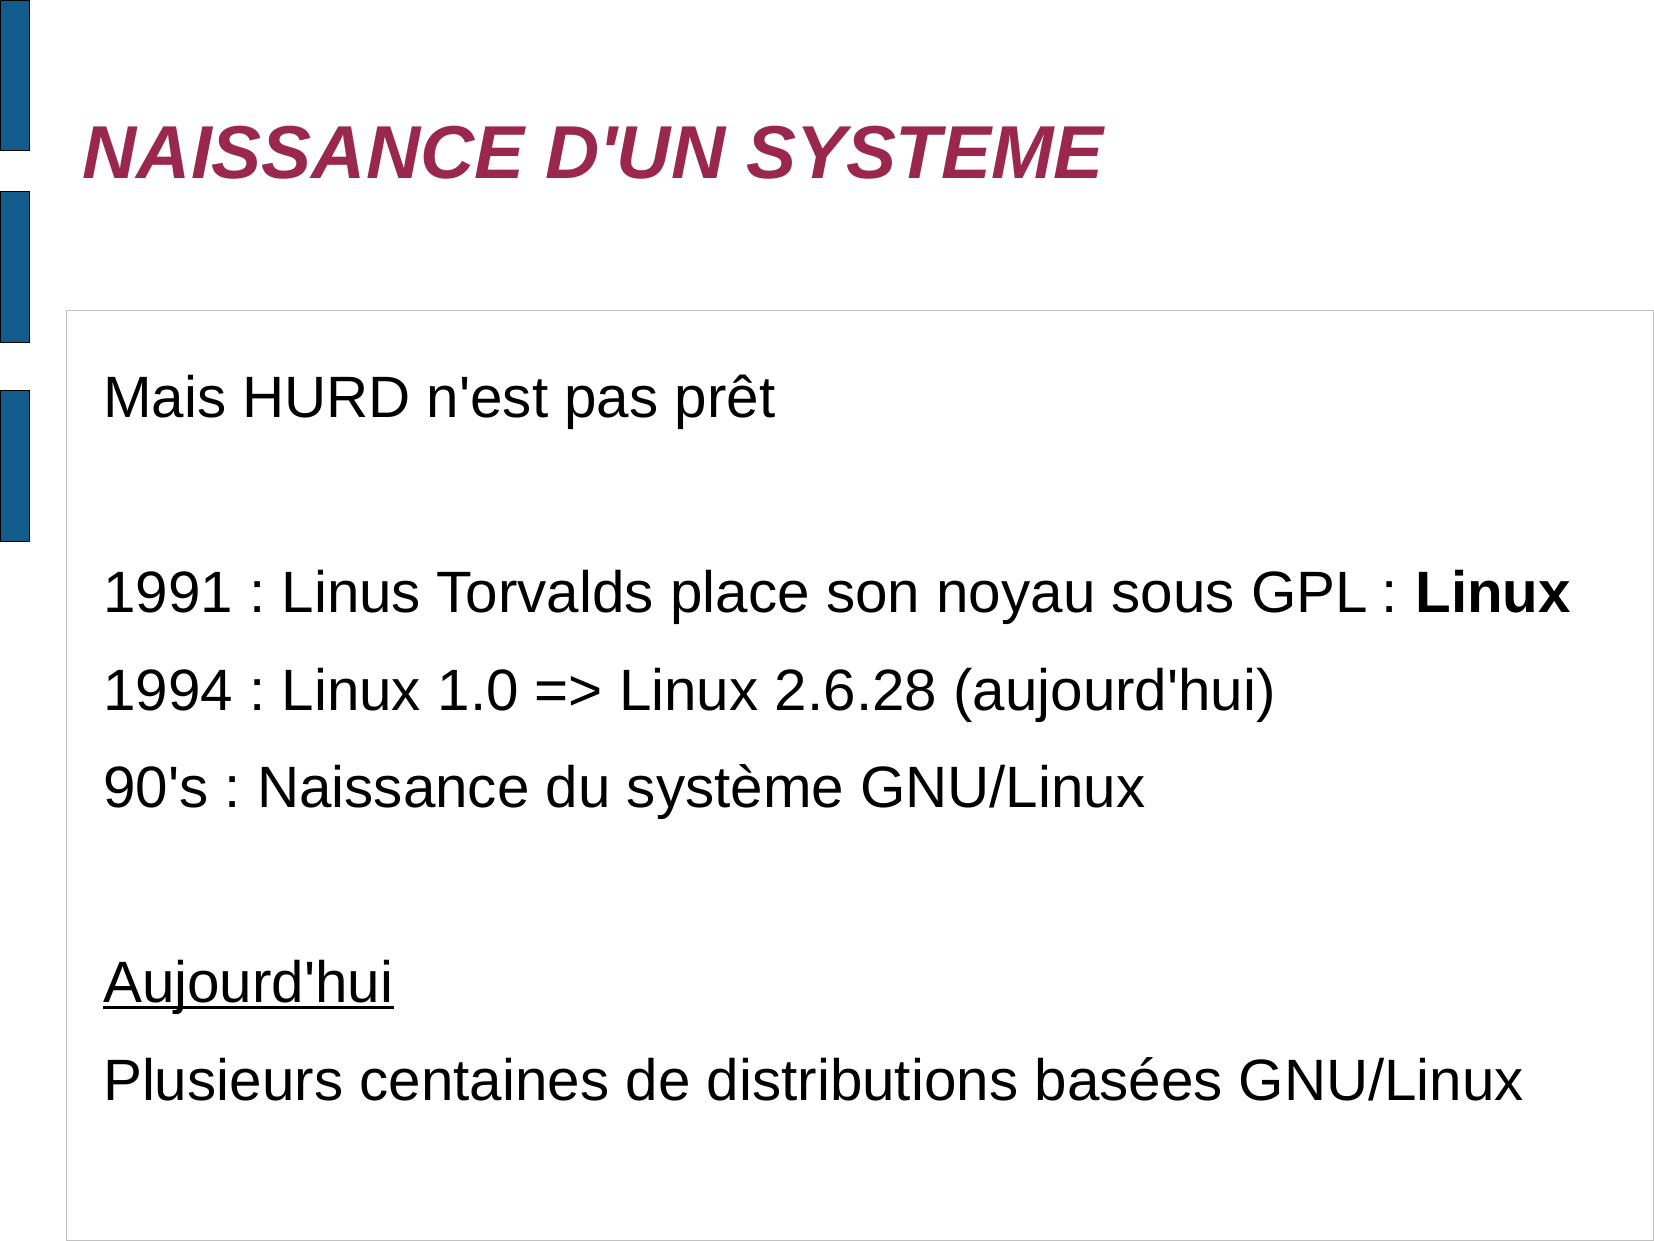

# NAISSANCE D'UN SYSTEME
Mais HURD n'est pas prêt
1991 : Linus Torvalds place son noyau sous GPL : Linux
1994 : Linux 1.0 => Linux 2.6.28 (aujourd'hui)
90's : Naissance du système GNU/Linux
Aujourd'hui
Plusieurs centaines de distributions basées GNU/Linux